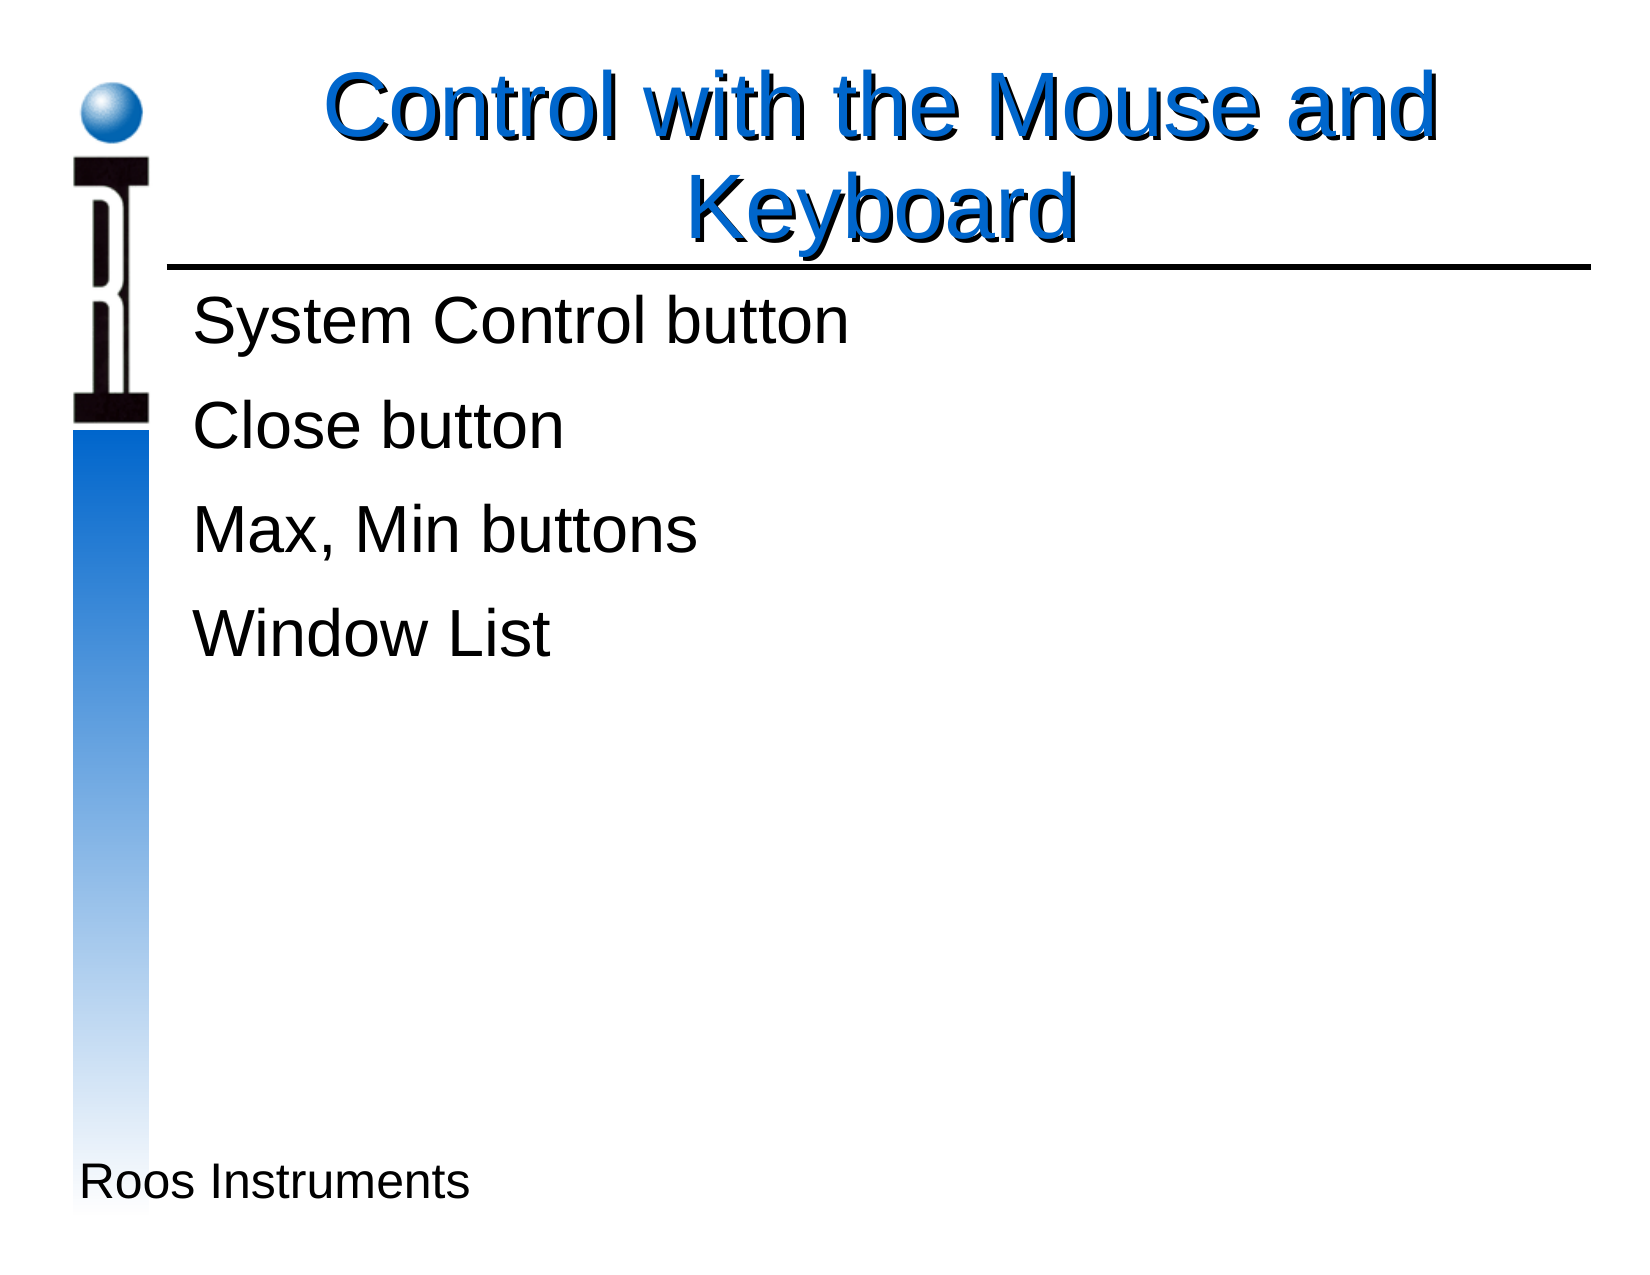

# Control with the Mouse and Keyboard
System Control button
Close button
Max, Min buttons
Window List